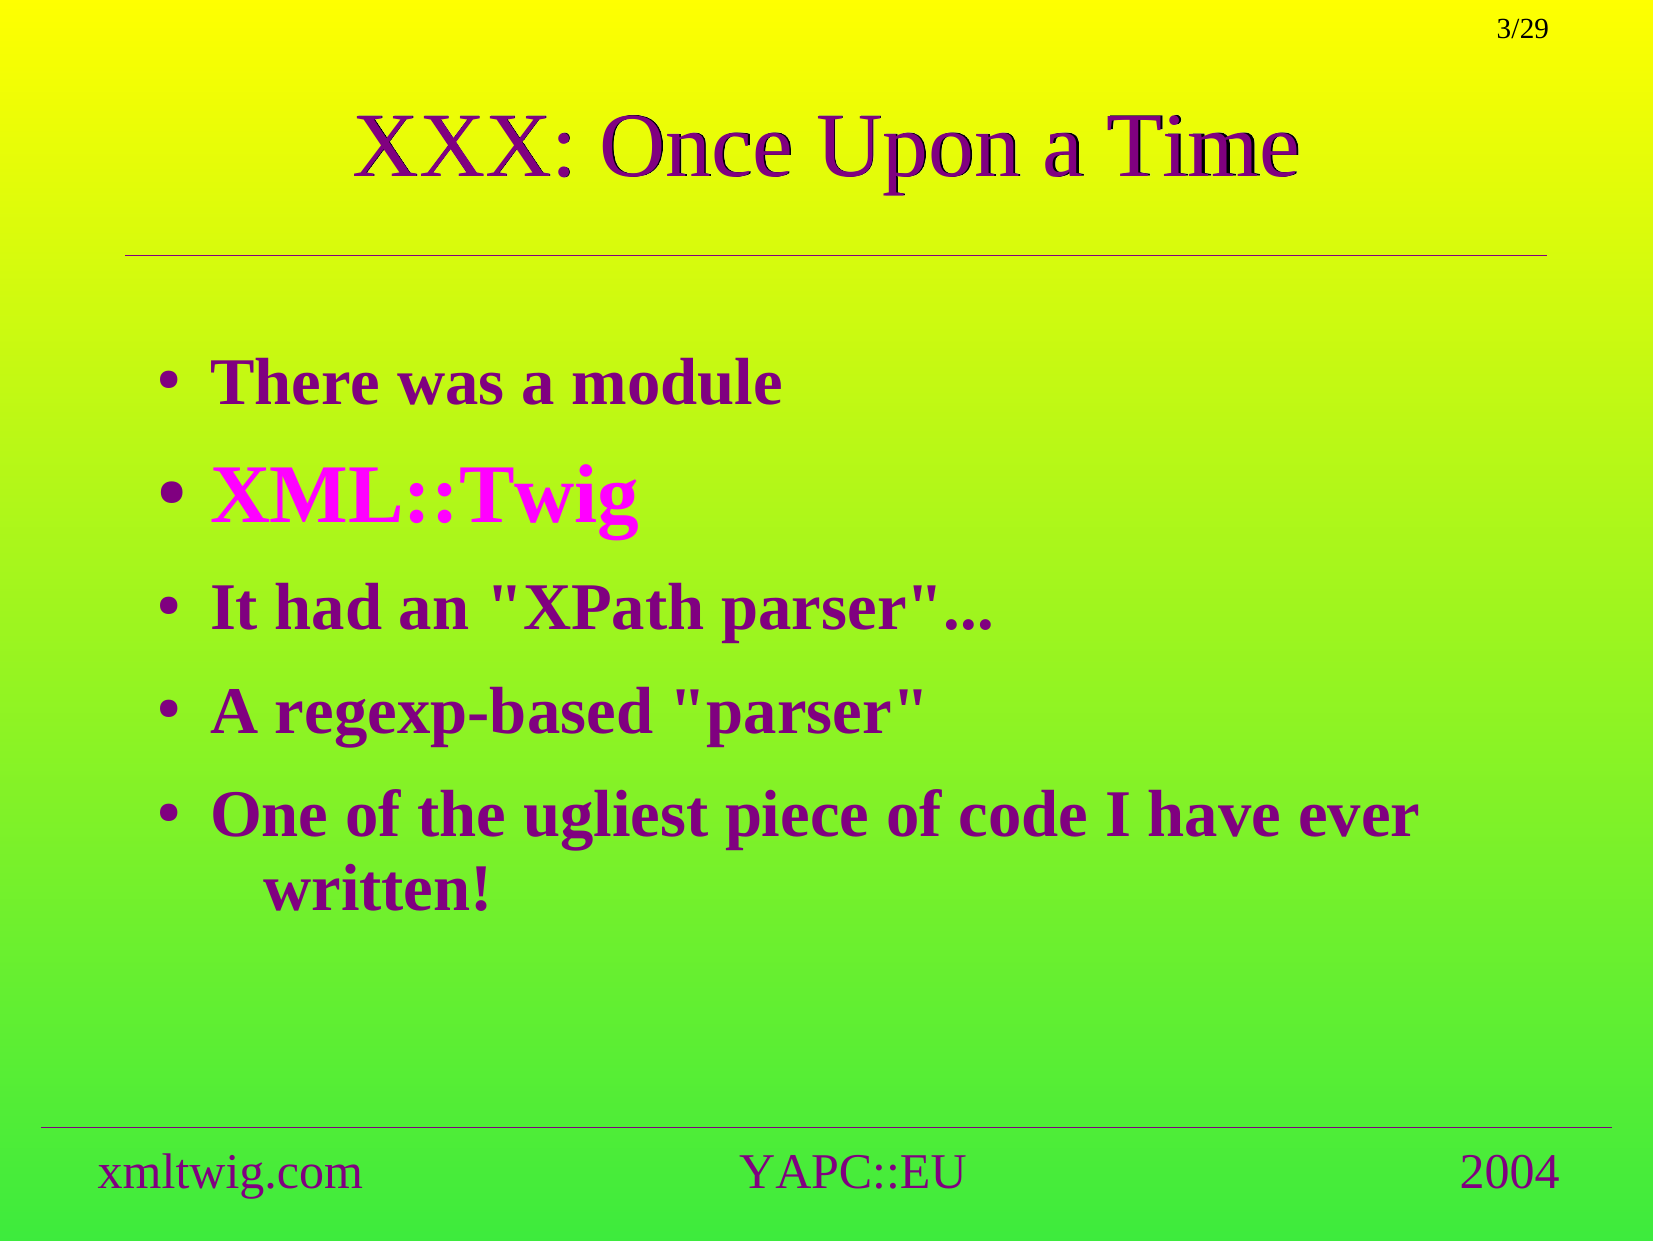

# XXX: Once Upon a Time
There was a module
XML::Twig
It had an "XPath parser"...
A regexp-based "parser"
One of the ugliest piece of code I have ever written!